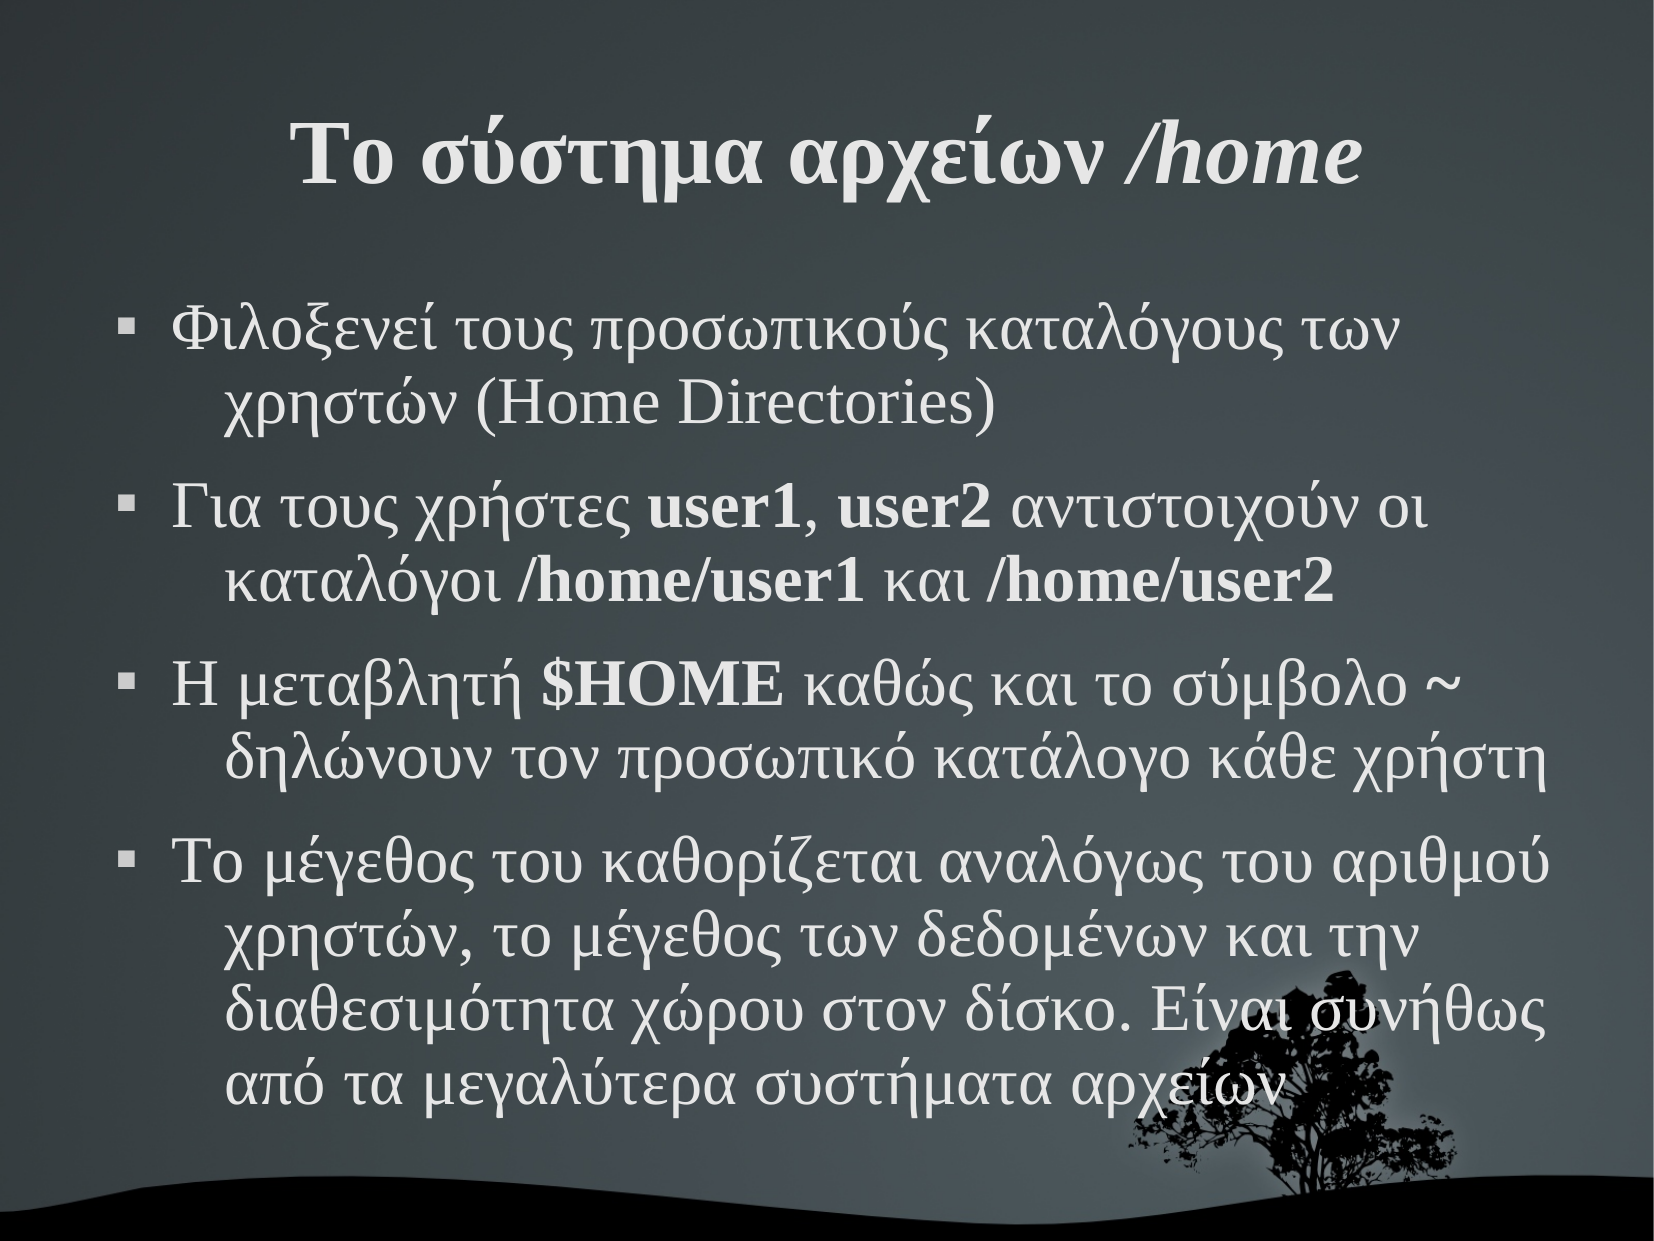

Το σύστημα αρχείων /home
# Φιλοξενεί τους προσωπικούς καταλόγους των χρηστών (Home Directories)
Για τους χρήστες user1, user2 αντιστοιχούν οι καταλόγοι /home/user1 και /home/user2
Η μεταβλητή $HOME καθώς και το σύμβολο ~ δηλώνουν τον προσωπικό κατάλογο κάθε χρήστη
Το μέγεθος του καθορίζεται αναλόγως του αριθμού χρηστών, το μέγεθος των δεδομένων και την διαθεσιμότητα χώρου στον δίσκο. Είναι συνήθως από τα μεγαλύτερα συστήματα αρχείων